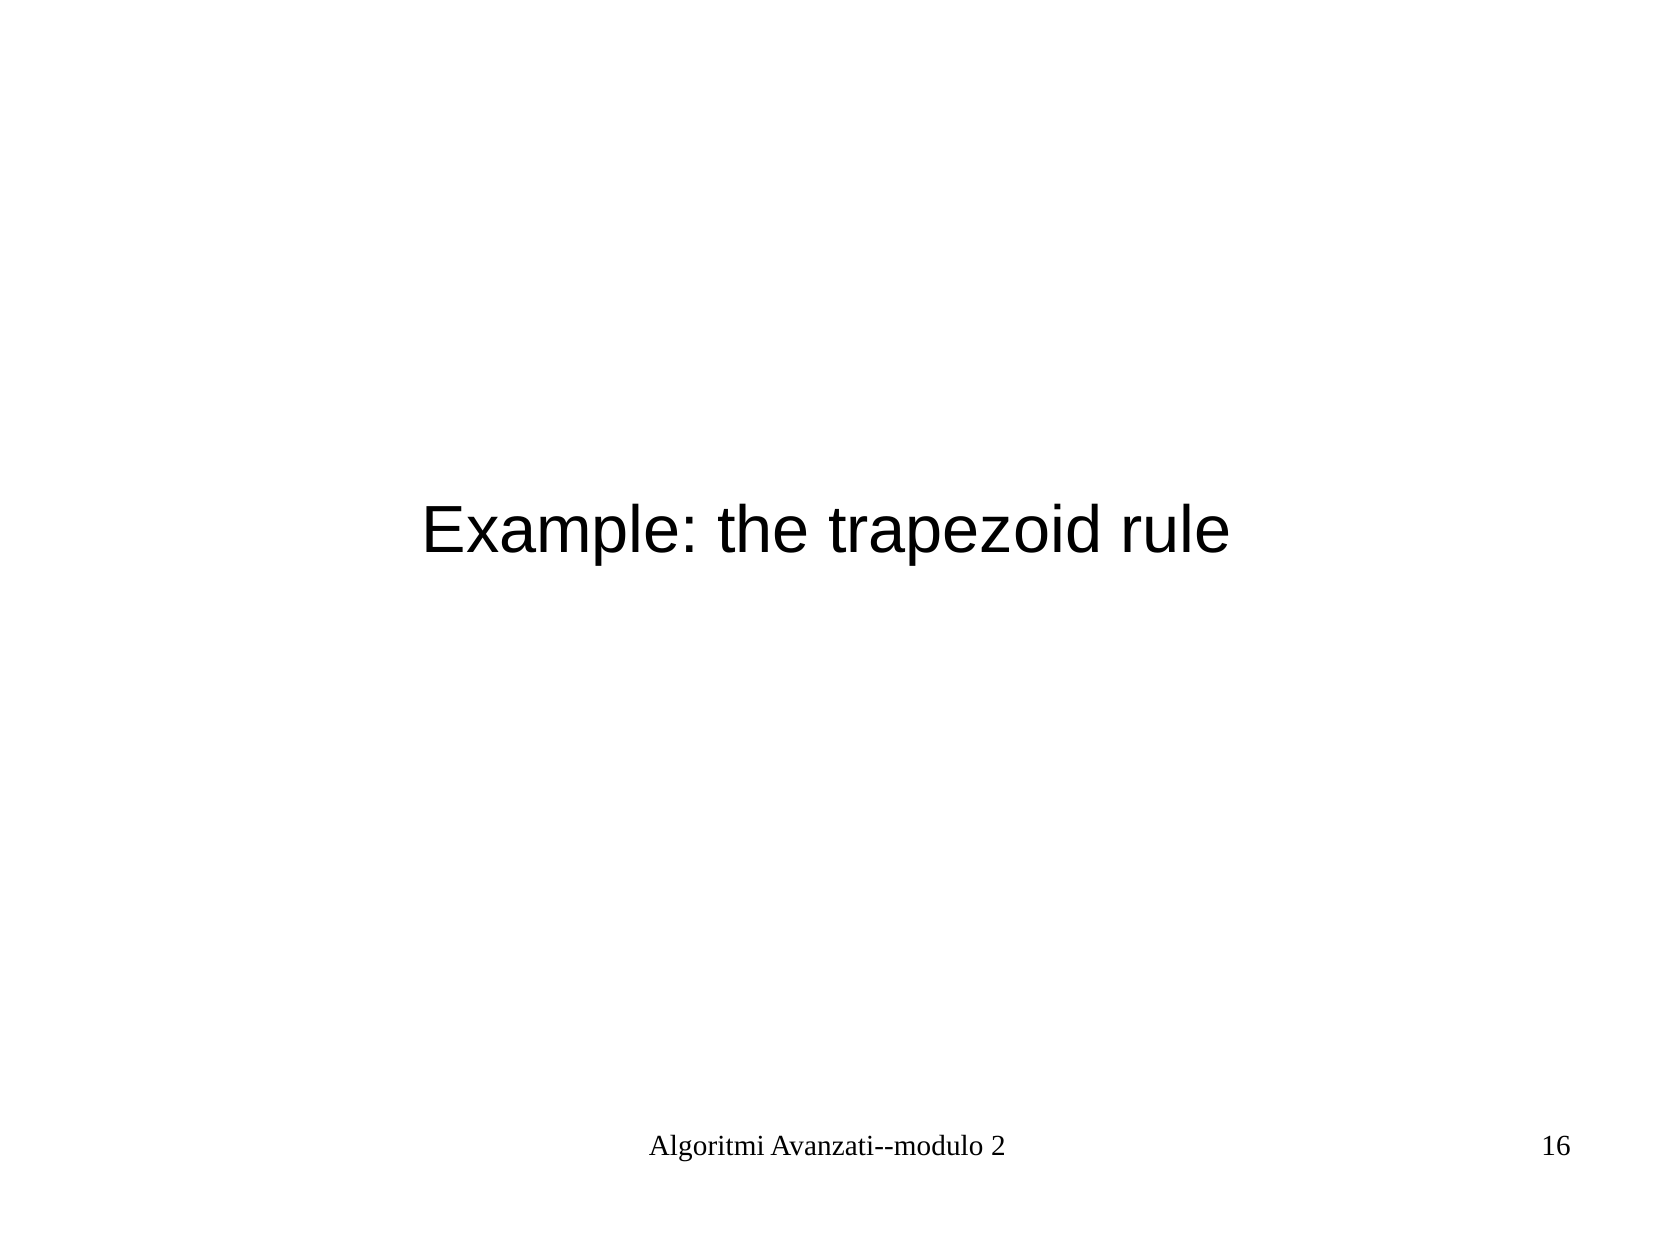

# Example: the trapezoid rule
Algoritmi Avanzati--modulo 2
16